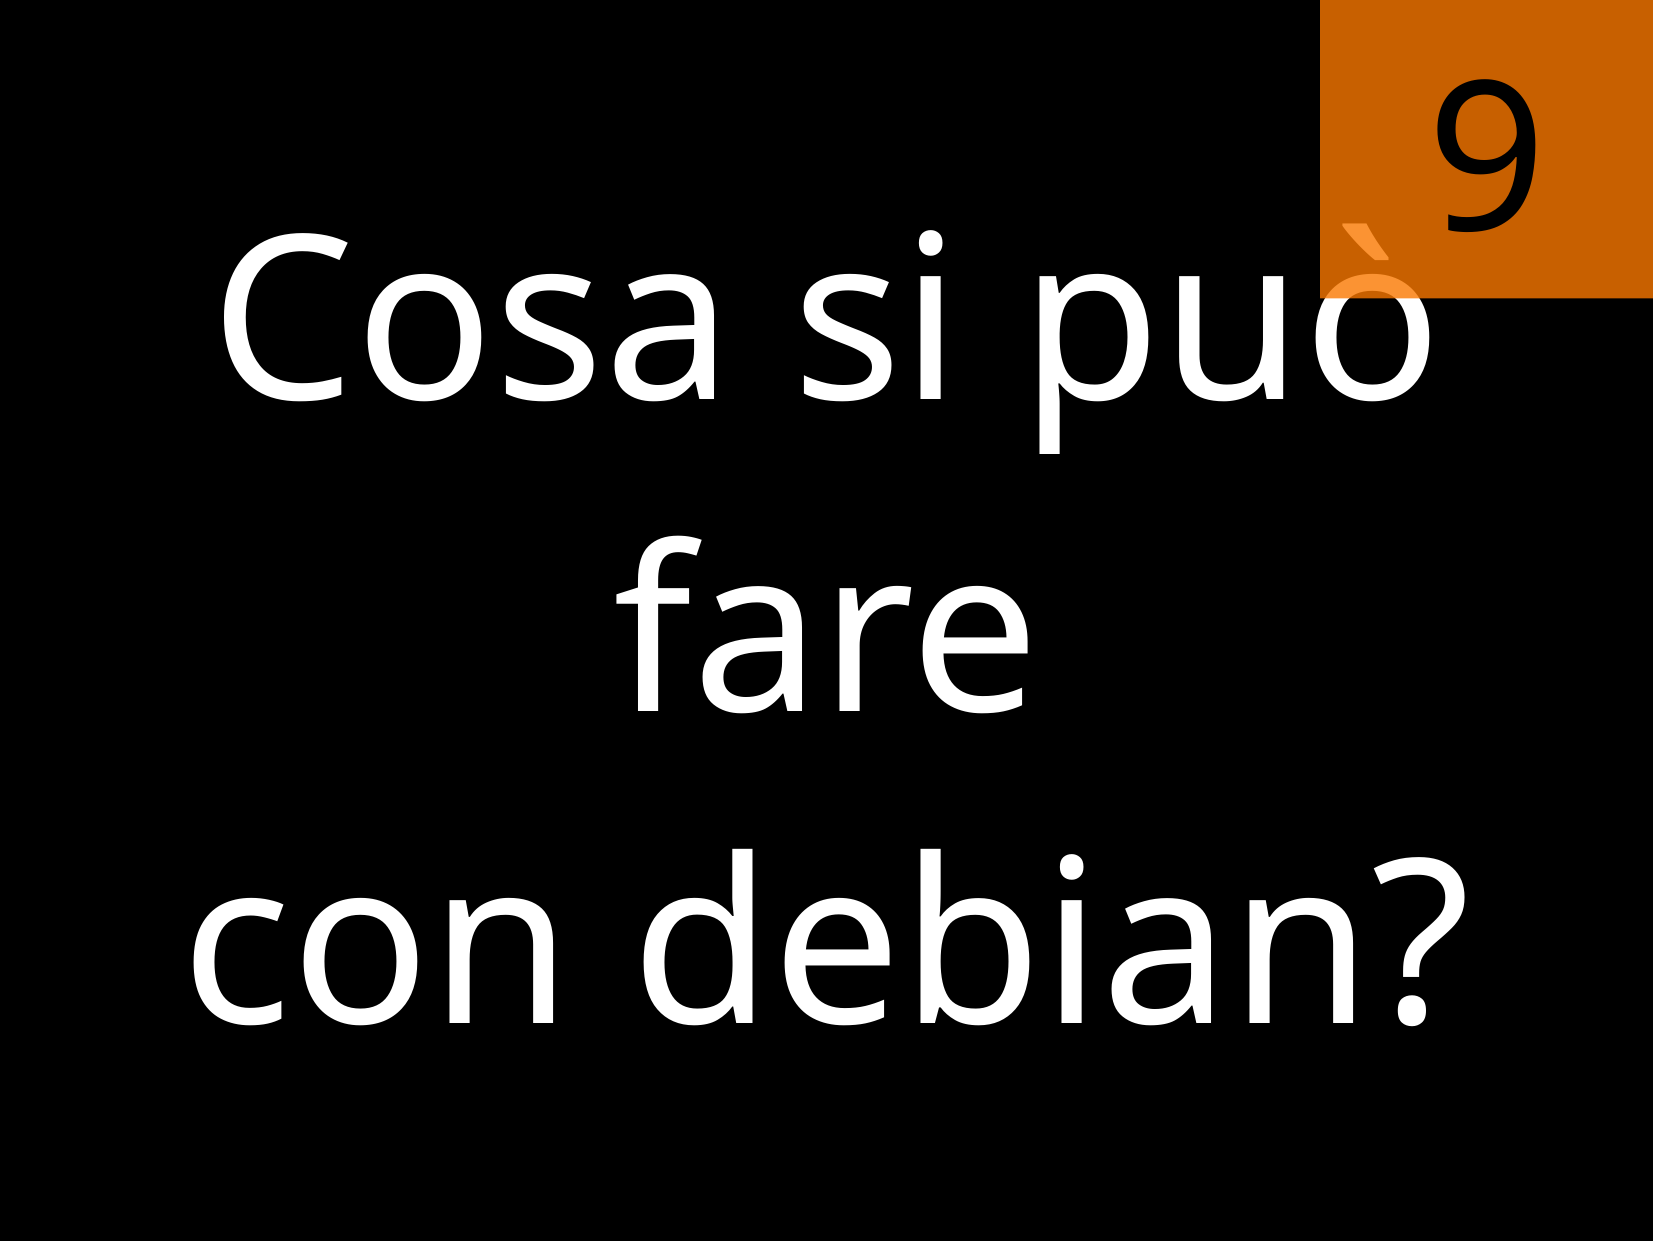

Cosa si può fare
con debian?
9